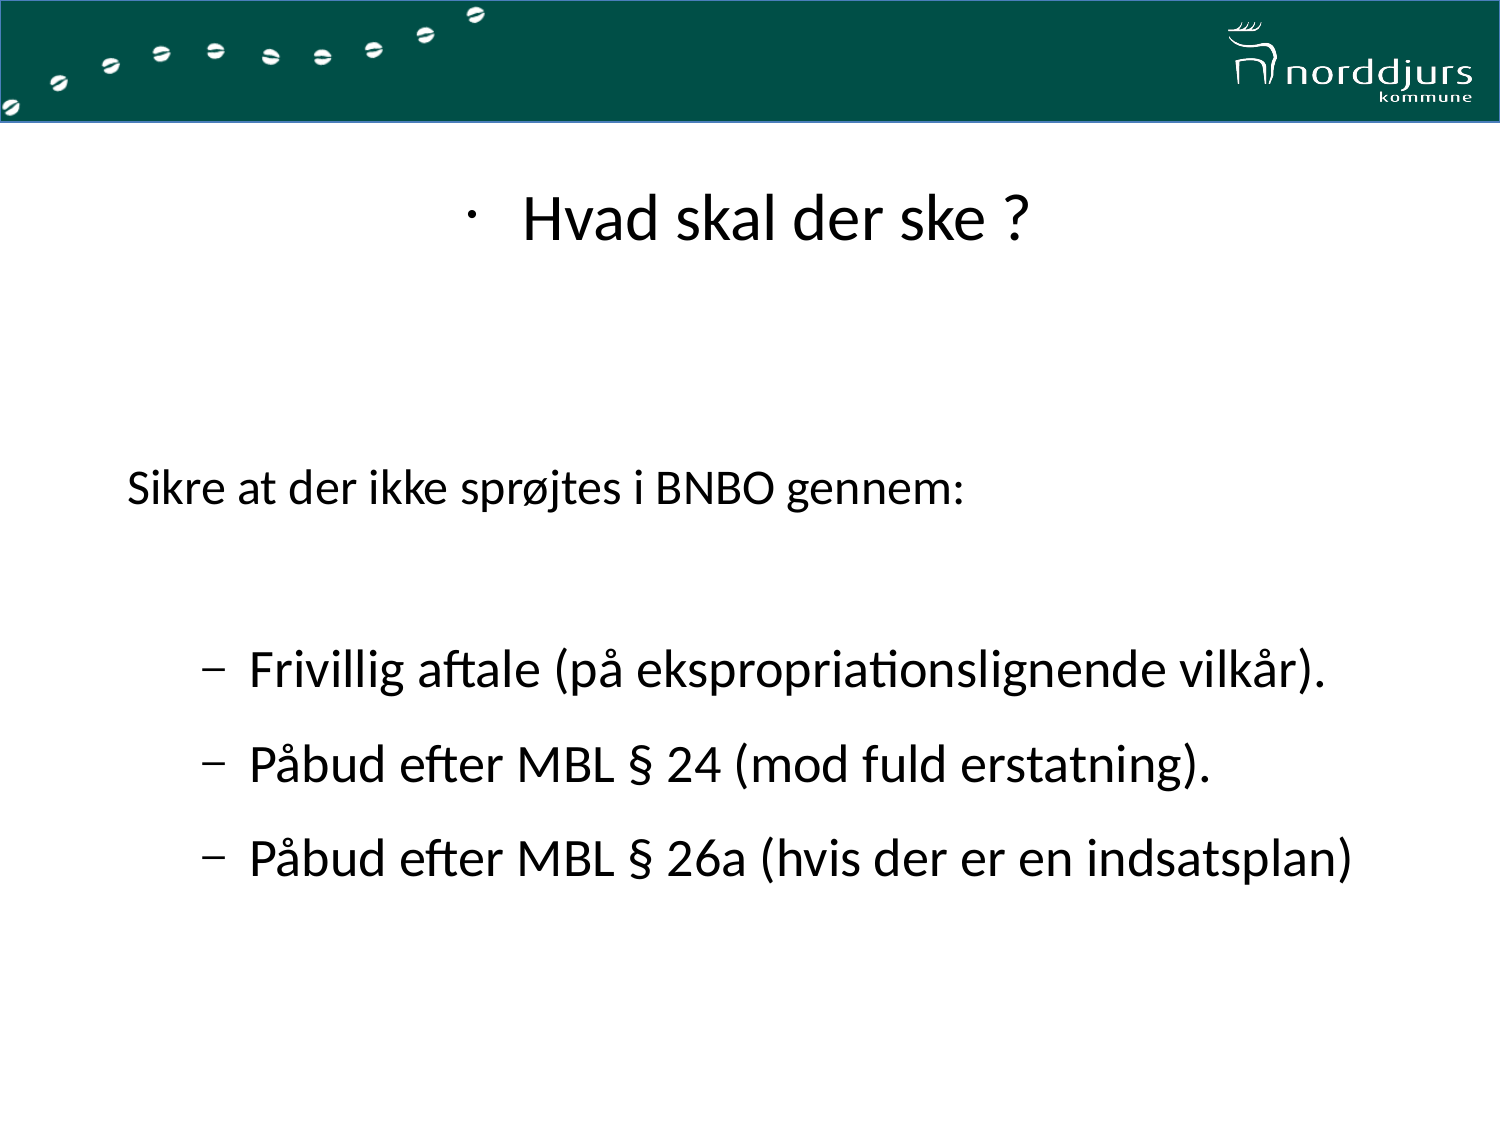

# Hvad skal der ske ?
Sikre at der ikke sprøjtes i BNBO gennem:
Frivillig aftale (på ekspropriationslignende vilkår).
Påbud efter MBL § 24 (mod fuld erstatning).
Påbud efter MBL § 26a (hvis der er en indsatsplan)